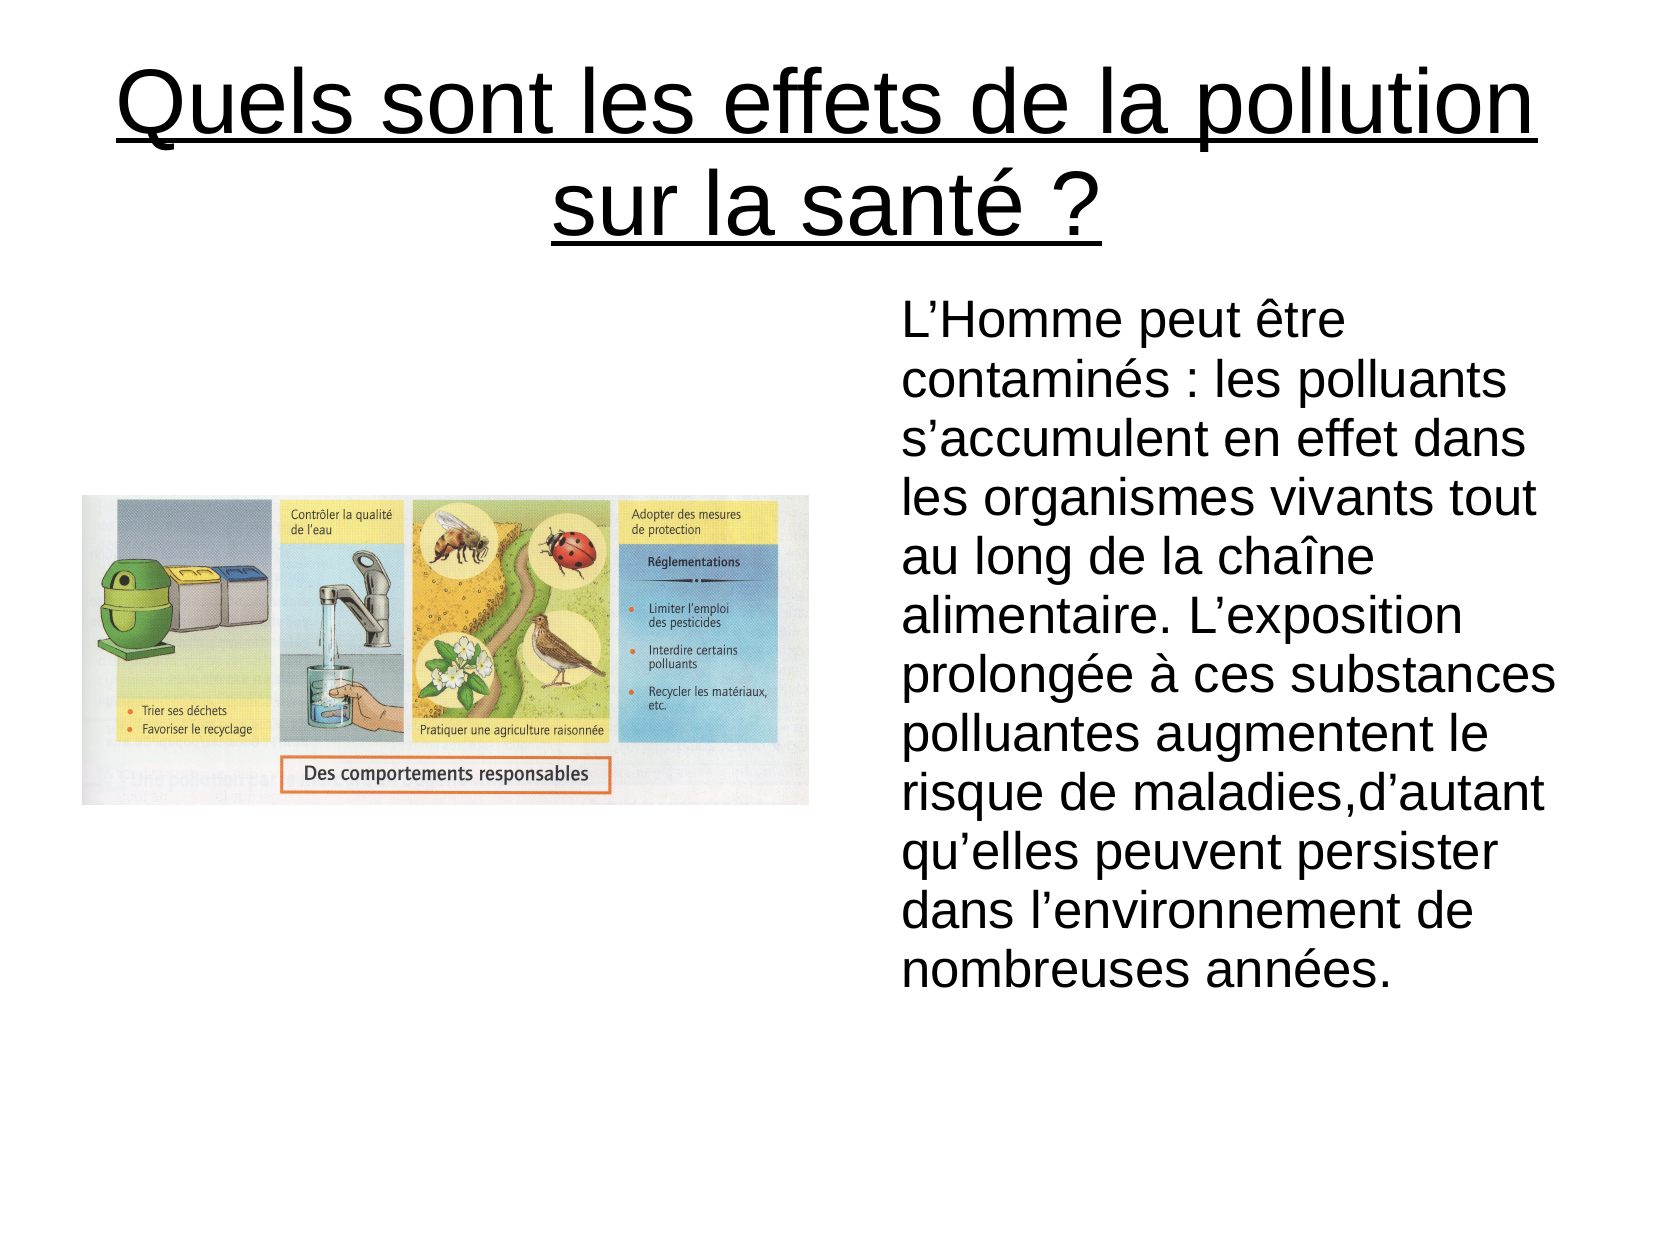

# Quels sont les effets de la pollution sur la santé ?
L’Homme peut être contaminés : les polluants s’accumulent en effet dans les organismes vivants tout au long de la chaîne alimentaire. L’exposition prolongée à ces substances polluantes augmentent le risque de maladies,d’autant qu’elles peuvent persister dans l’environnement de nombreuses années.